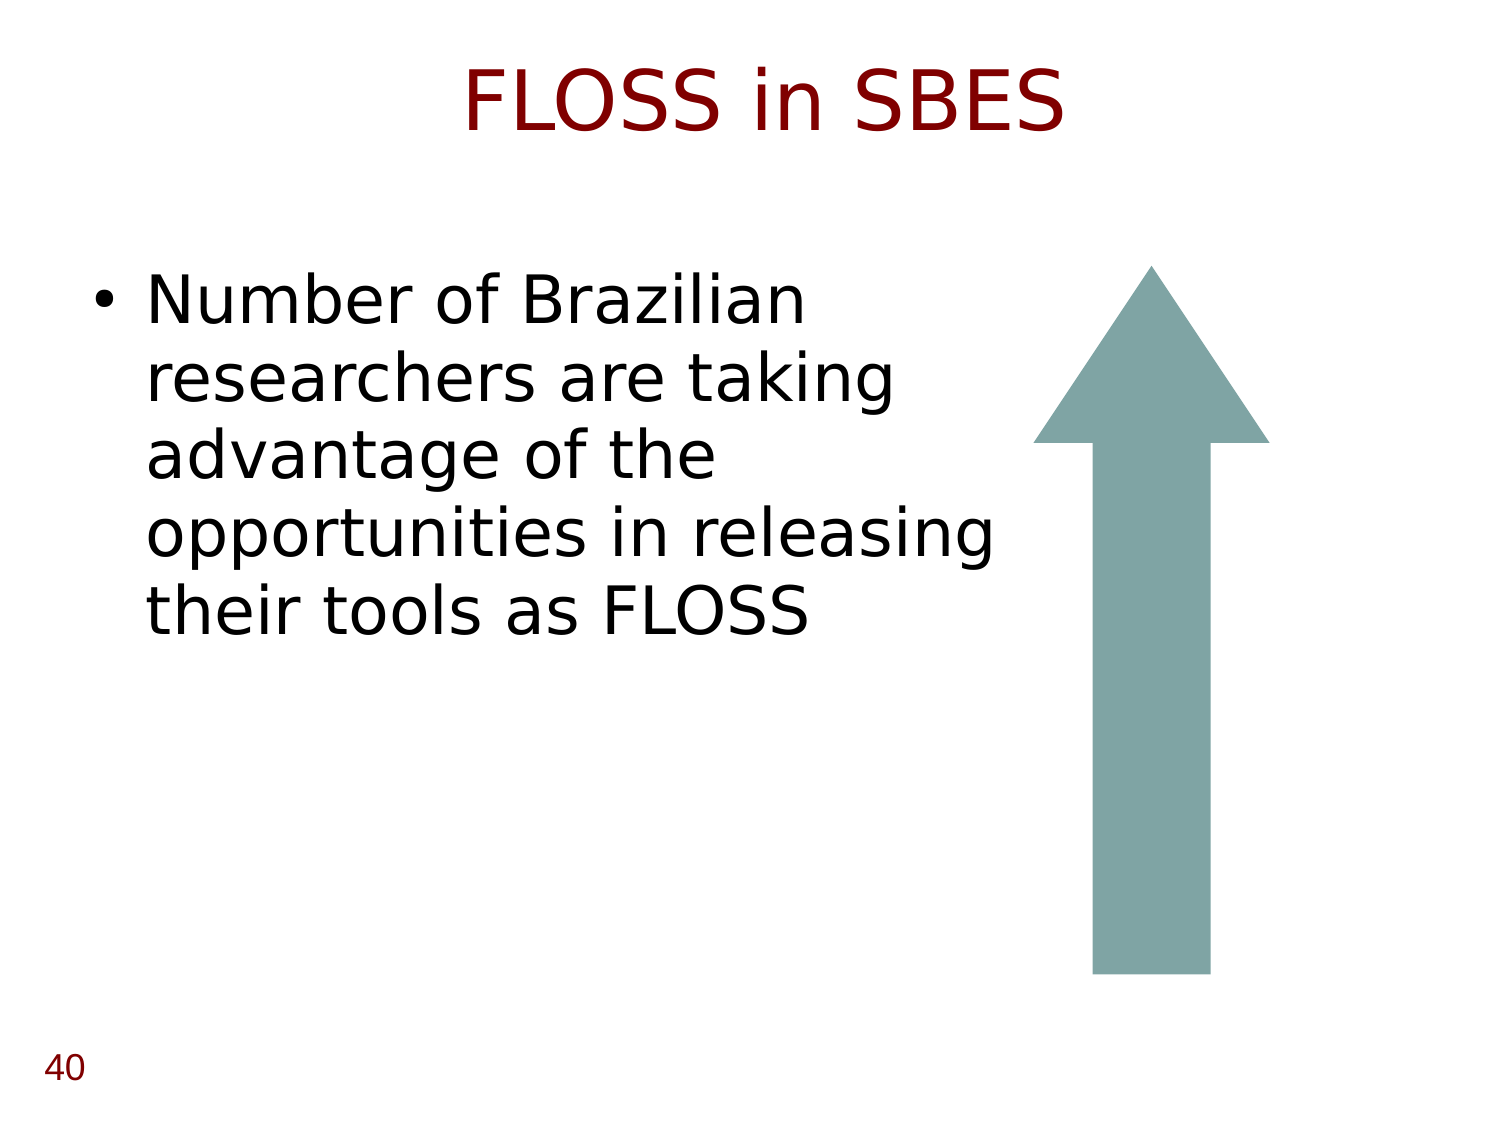

# FLOSS in SBES
Number of Brazilian researchers are taking advantage of the opportunities in releasing their tools as FLOSS